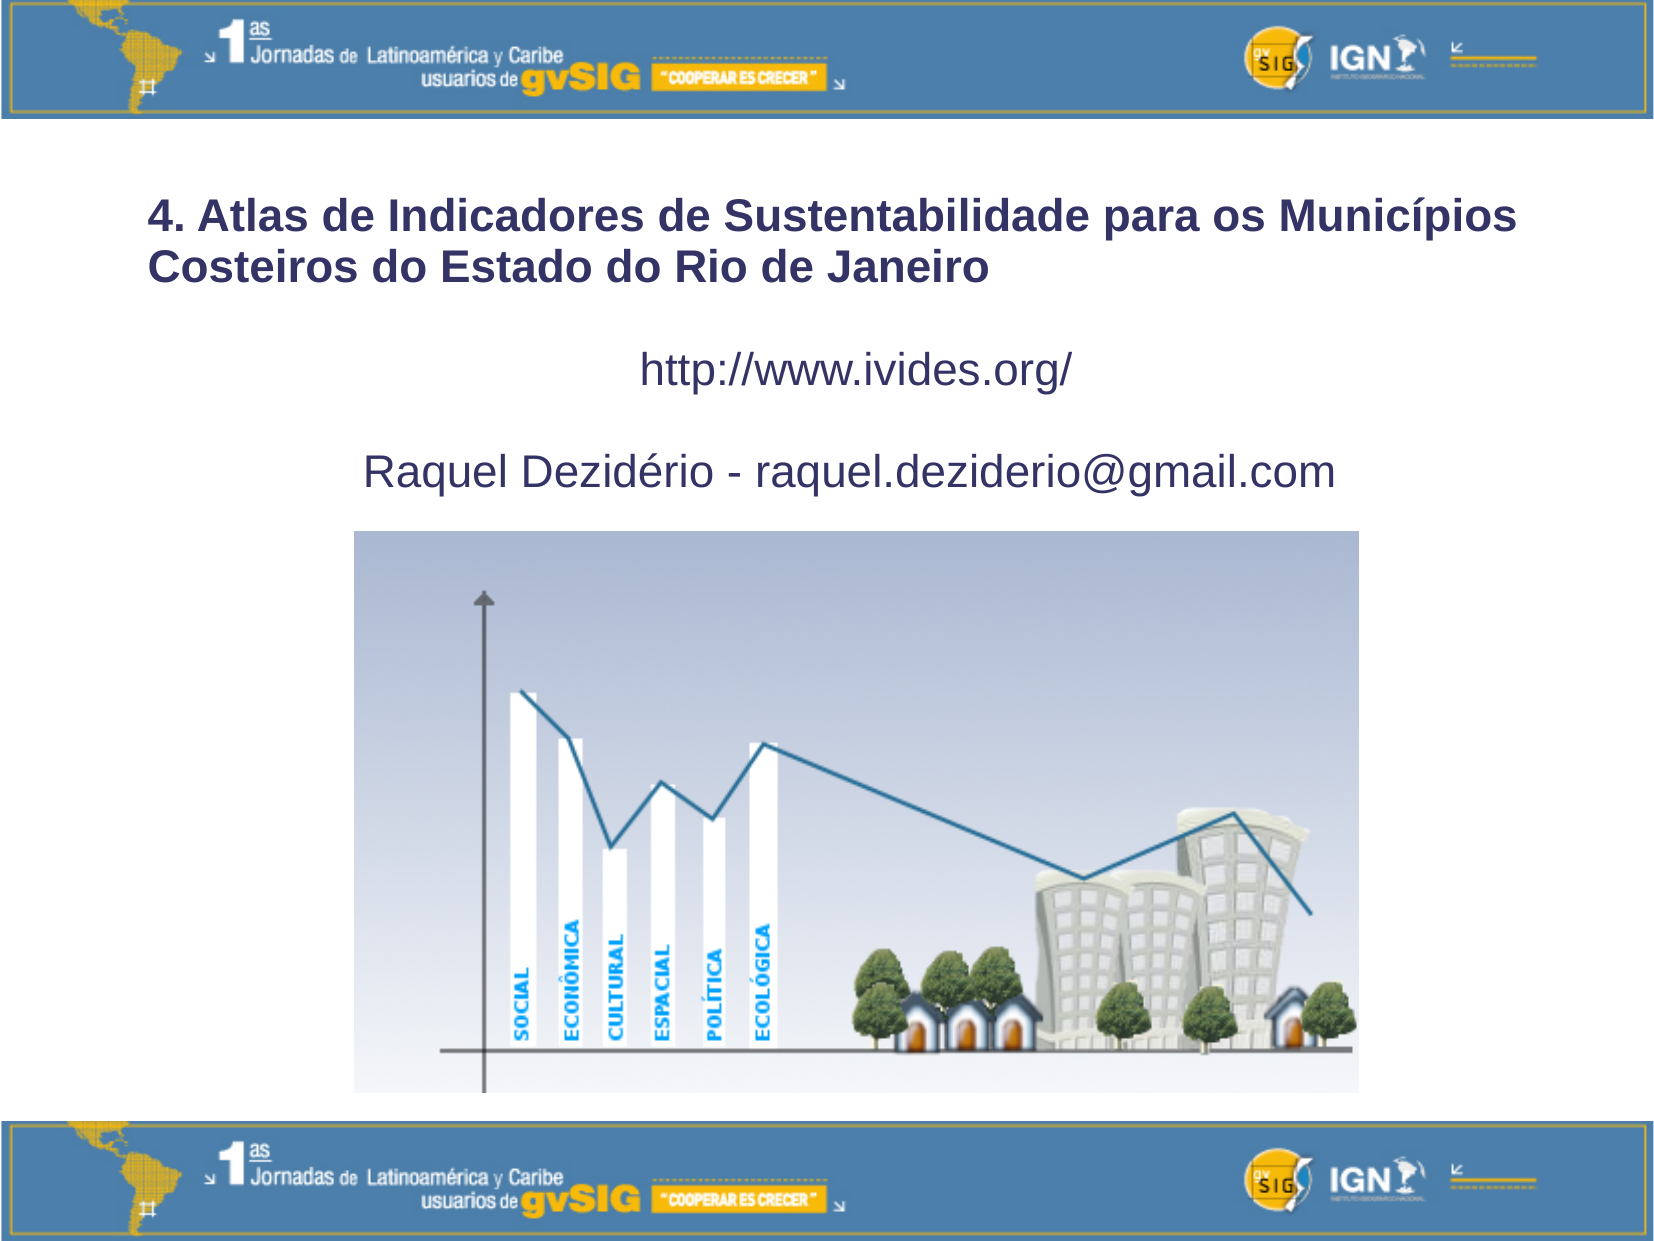

4. Atlas de Indicadores de Sustentabilidade para os Municípios
Costeiros do Estado do Rio de Janeiro
http://www.ivides.org/
Raquel Dezidério - raquel.deziderio@gmail.com